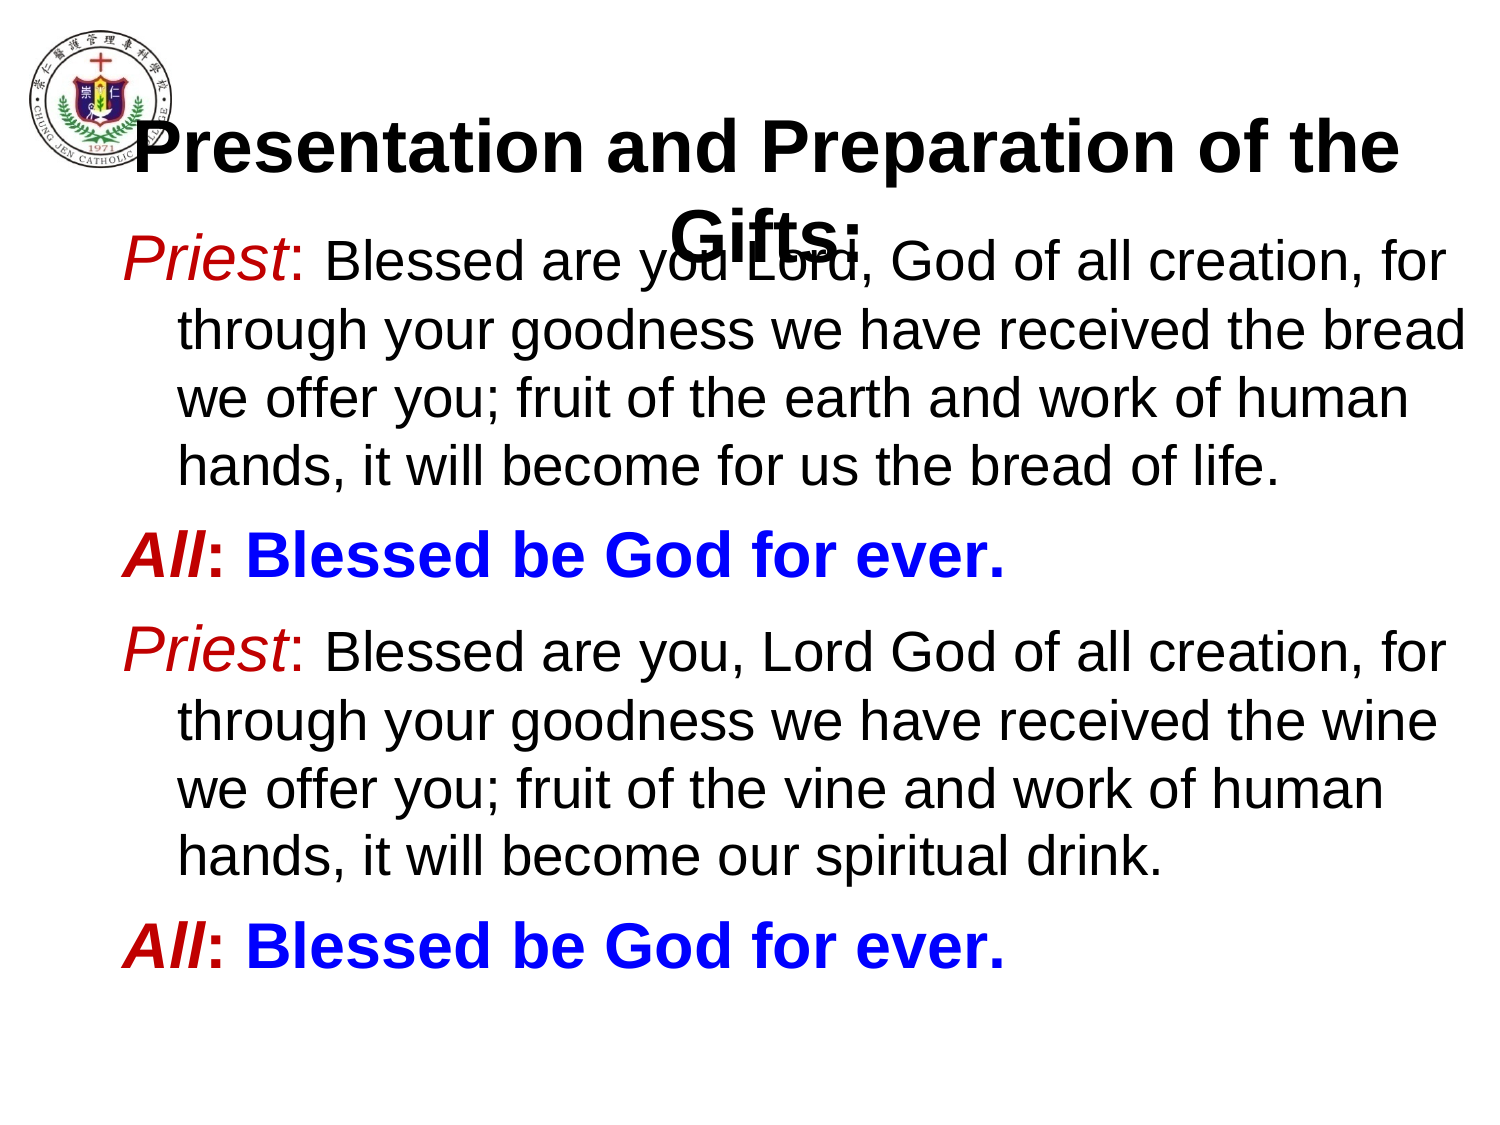

# Presentation and Preparation of the Gifts:
Priest: Blessed are you Lord, God of all creation, for through your goodness we have received the bread we offer you; fruit of the earth and work of human hands, it will become for us the bread of life.
All: Blessed be God for ever.
Priest: Blessed are you, Lord God of all creation, for through your goodness we have received the wine we offer you; fruit of the vine and work of human hands, it will become our spiritual drink.
All: Blessed be God for ever.